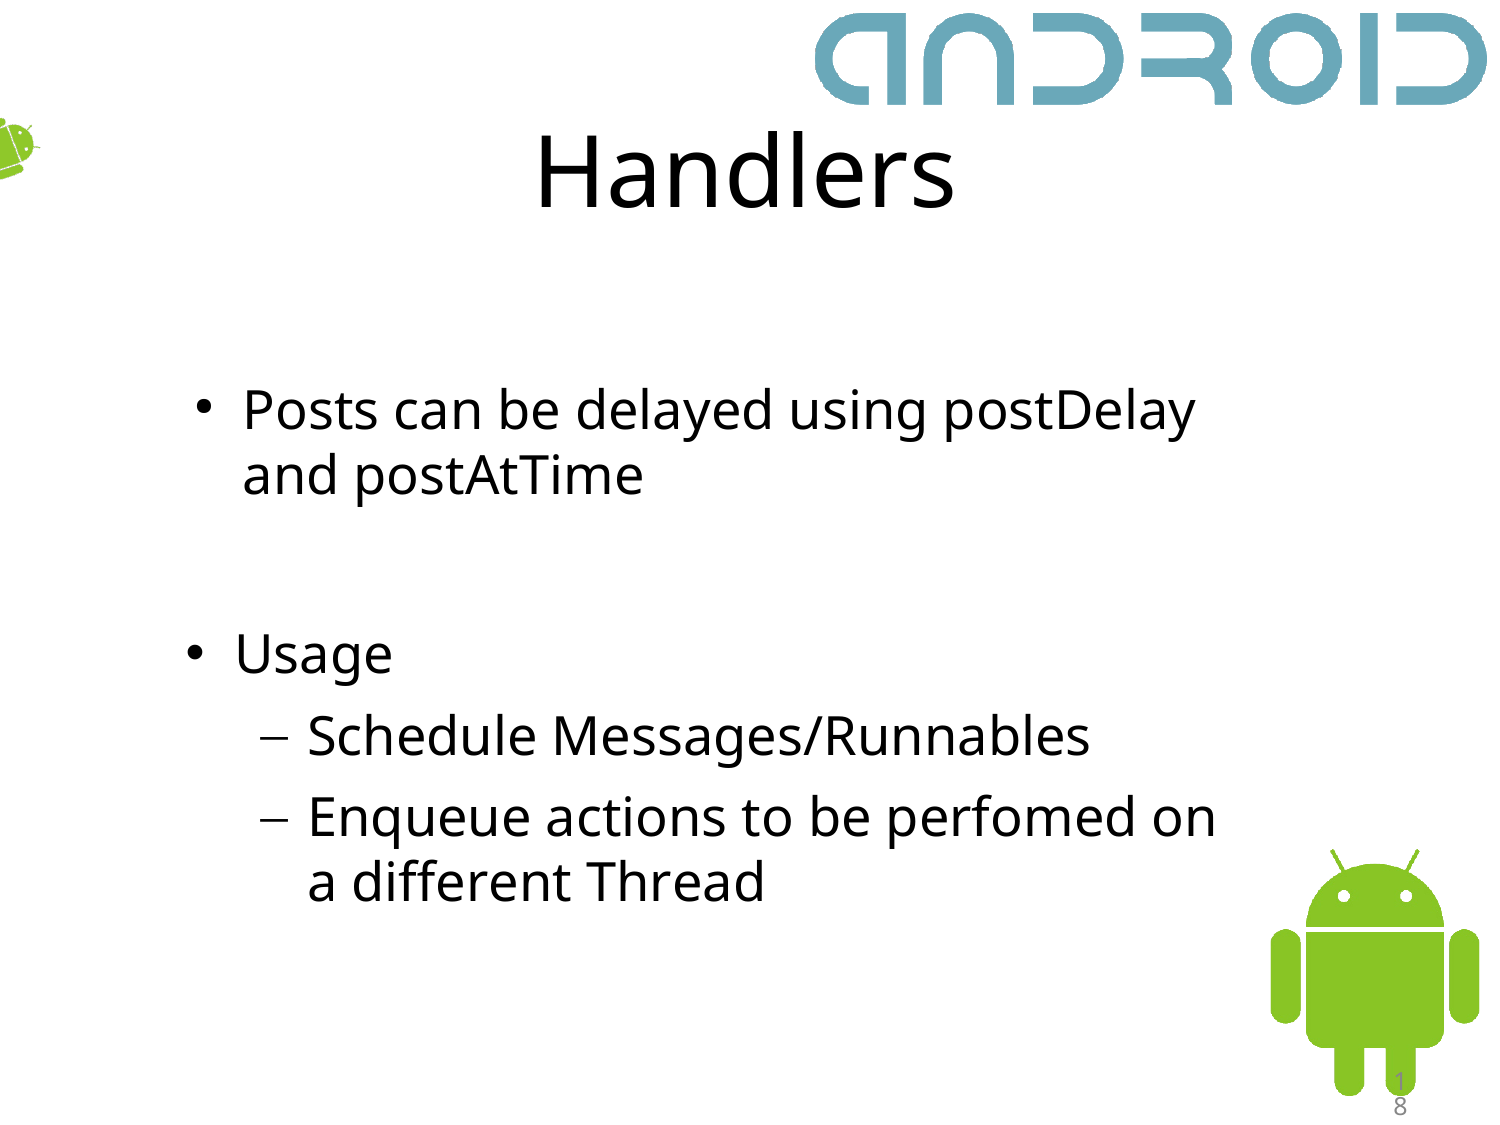

# Handlers
Posts can be delayed using postDelay
and postAtTime
Usage
Schedule Messages/Runnables
Enqueue actions to be perfomed on
a different Thread